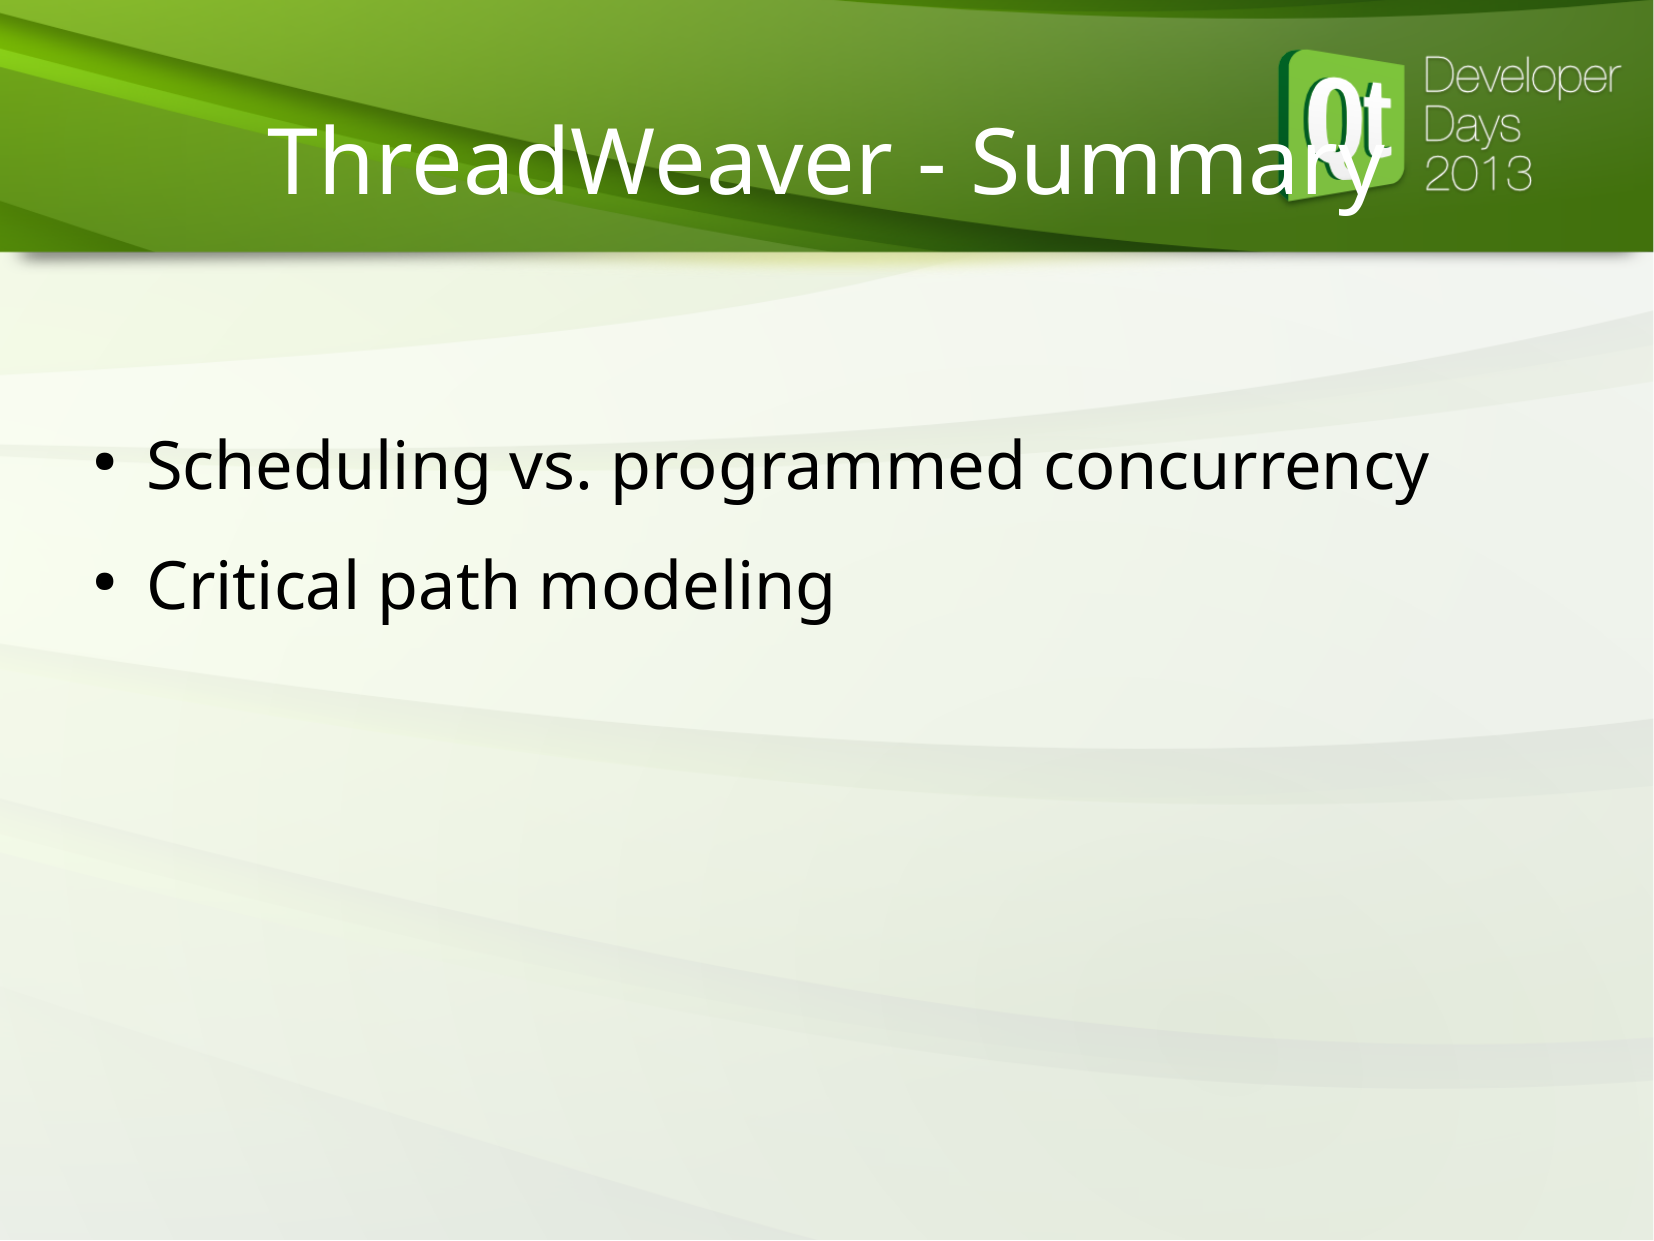

# ThreadWeaver - Summary
Scheduling vs. programmed concurrency
Critical path modeling